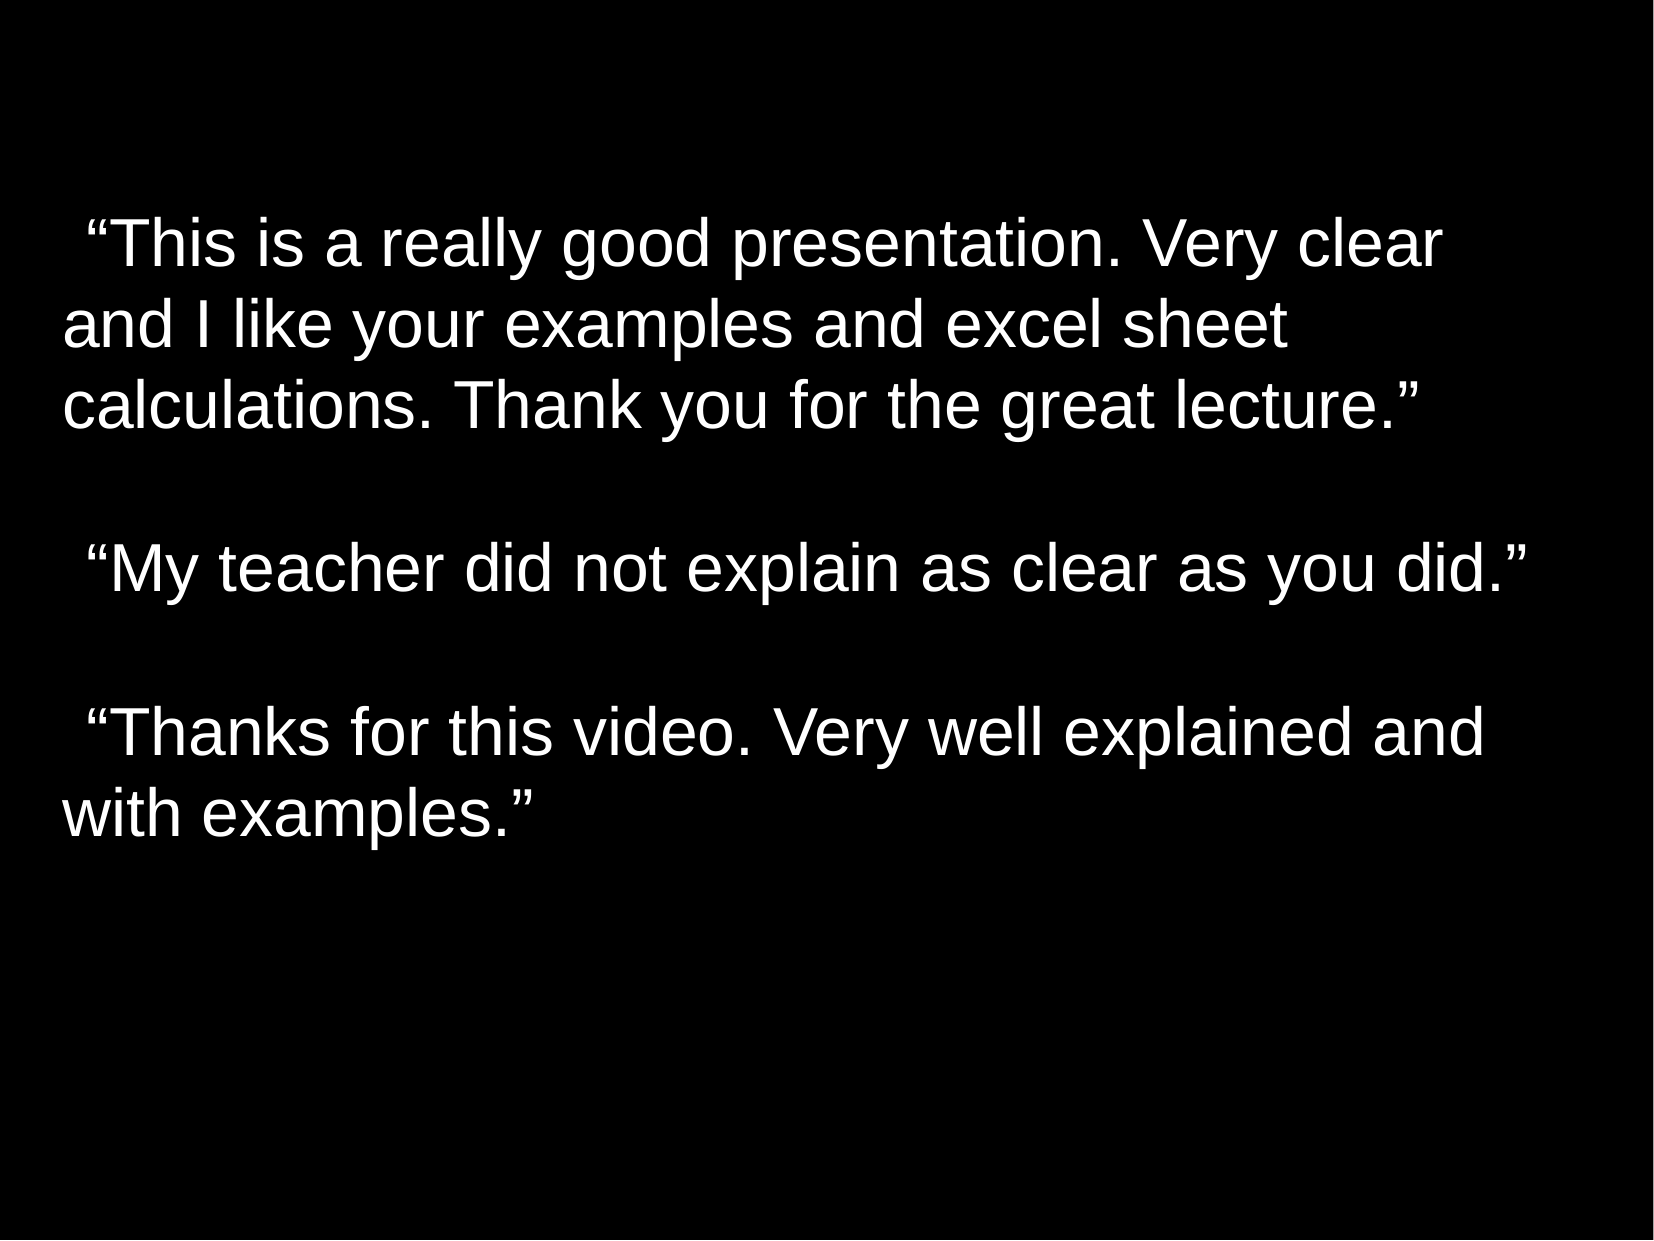

“This is a really good presentation. Very clear and I like your examples and excel sheet calculations. Thank you for the great lecture.”
“My teacher did not explain as clear as you did.”
“Thanks for this video. Very well explained and with examples.”